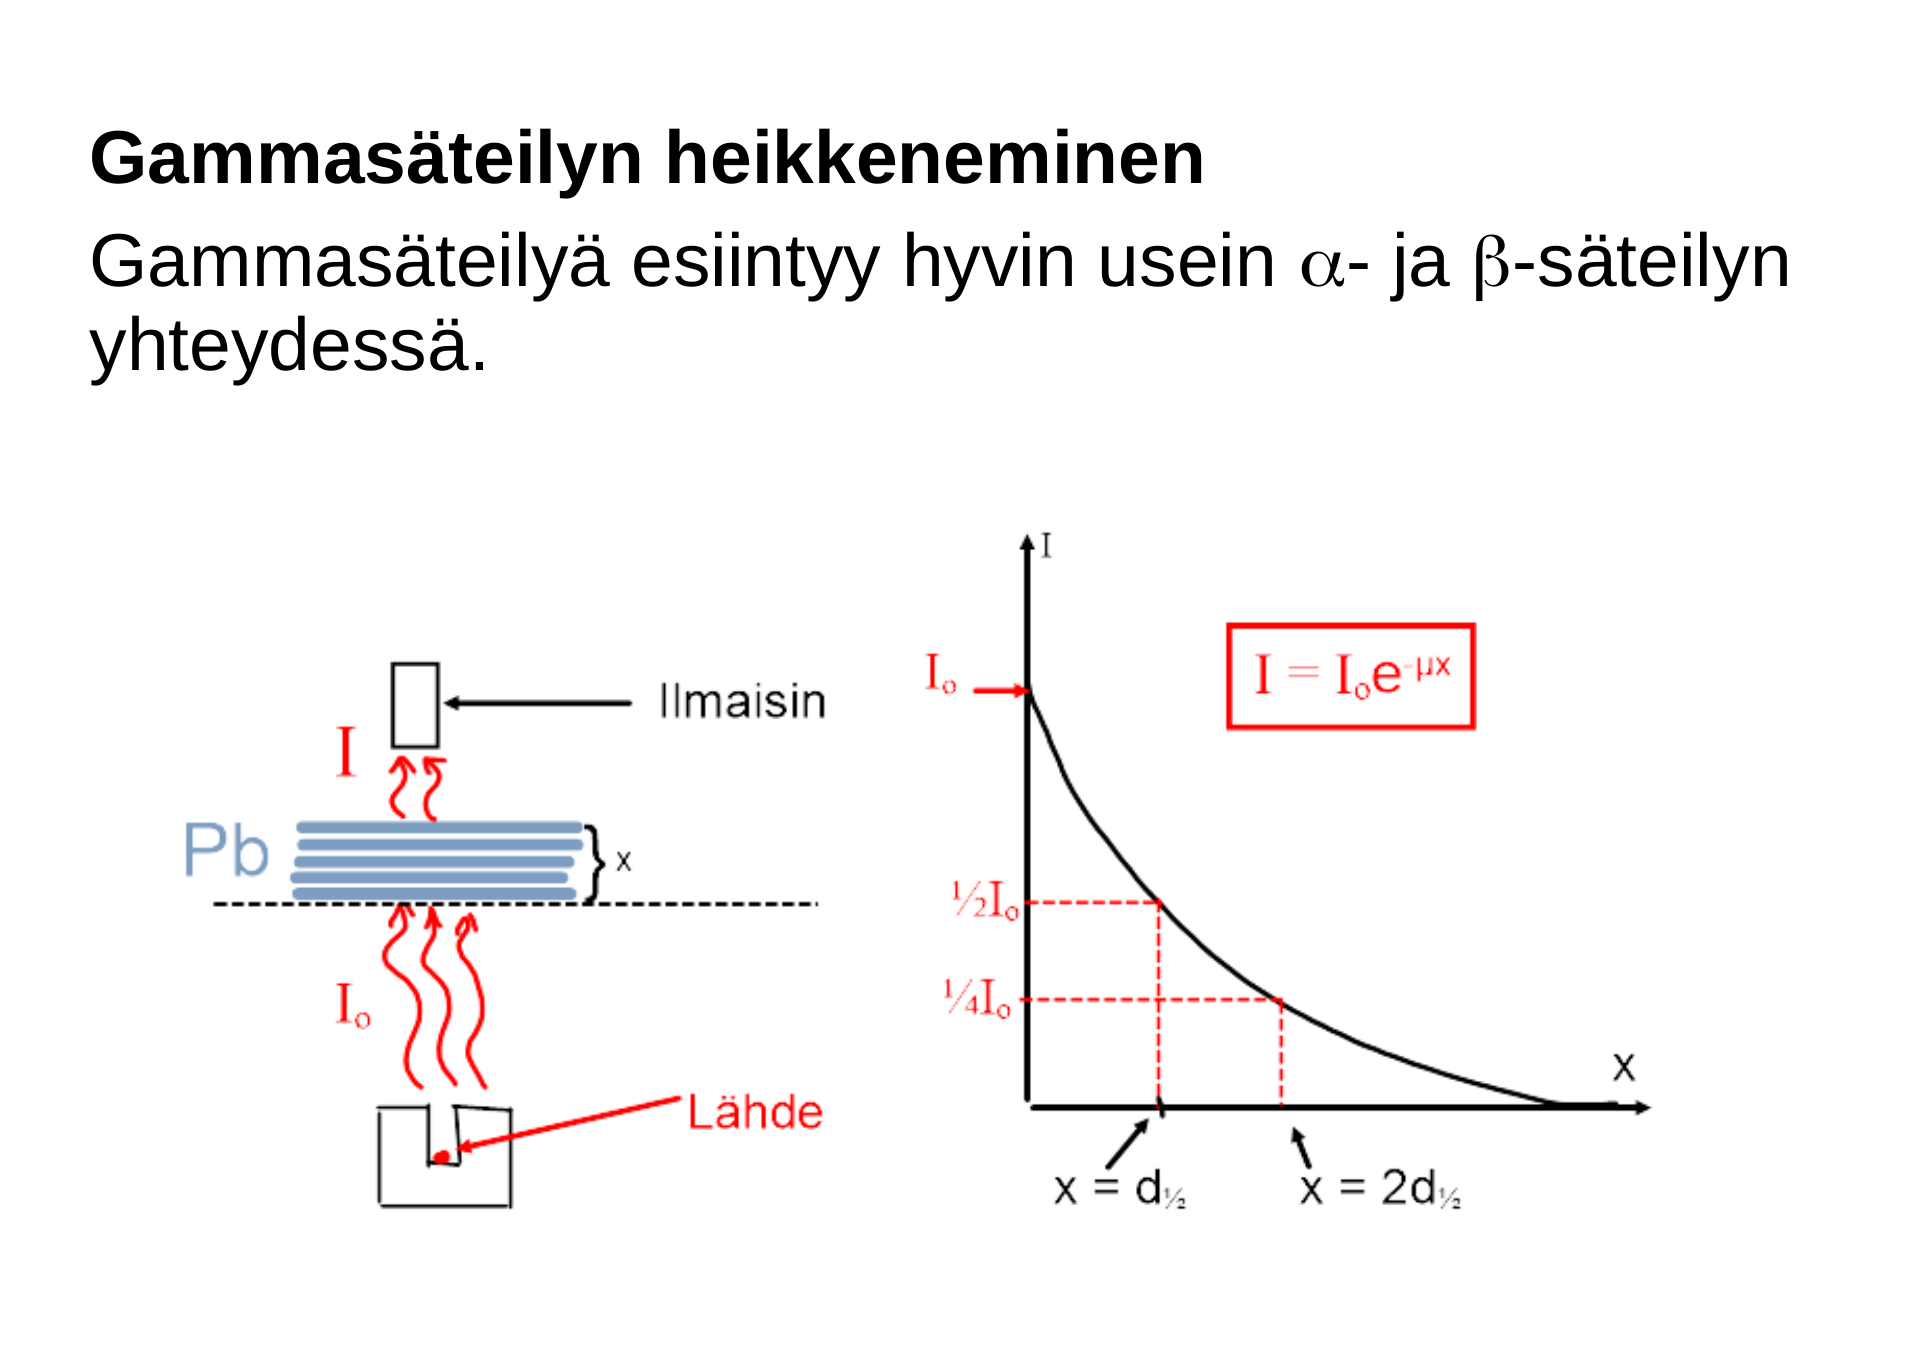

Gammasäteilyn heikkeneminen
Gammasäteilyä esiintyy hyvin usein a- ja b-säteilyn yhteydessä.